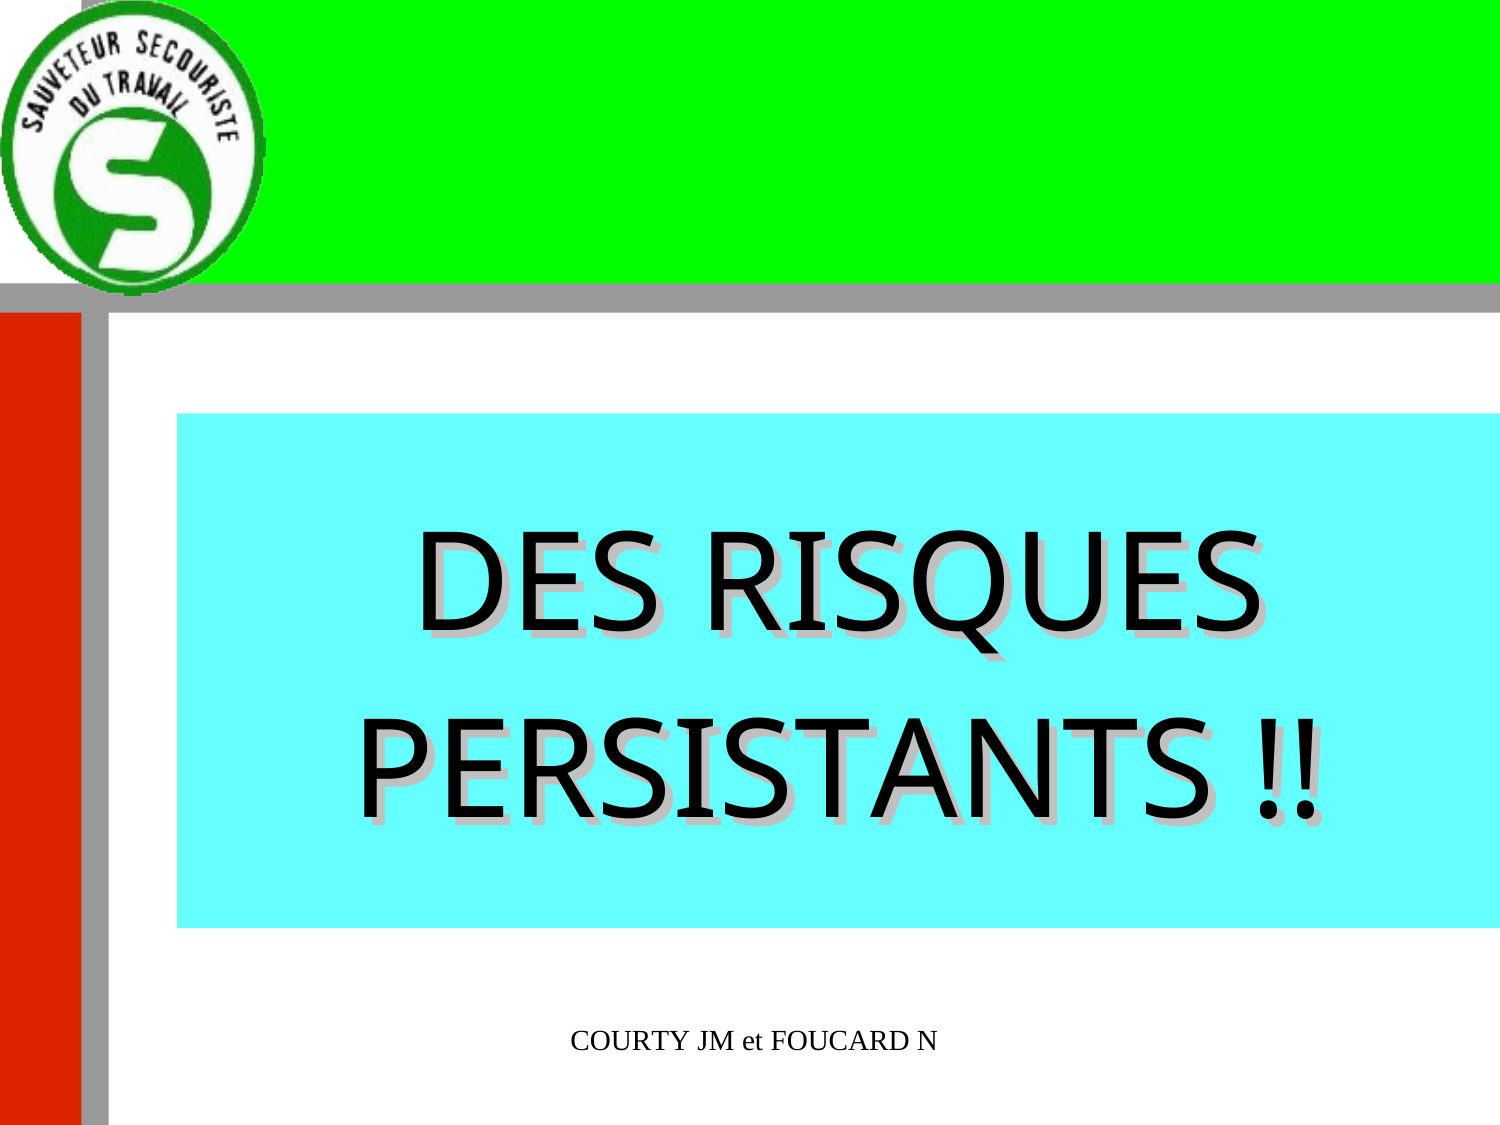

# DES RISQUES PERSISTANTS !!
 COURTY JM et FOUCARD N